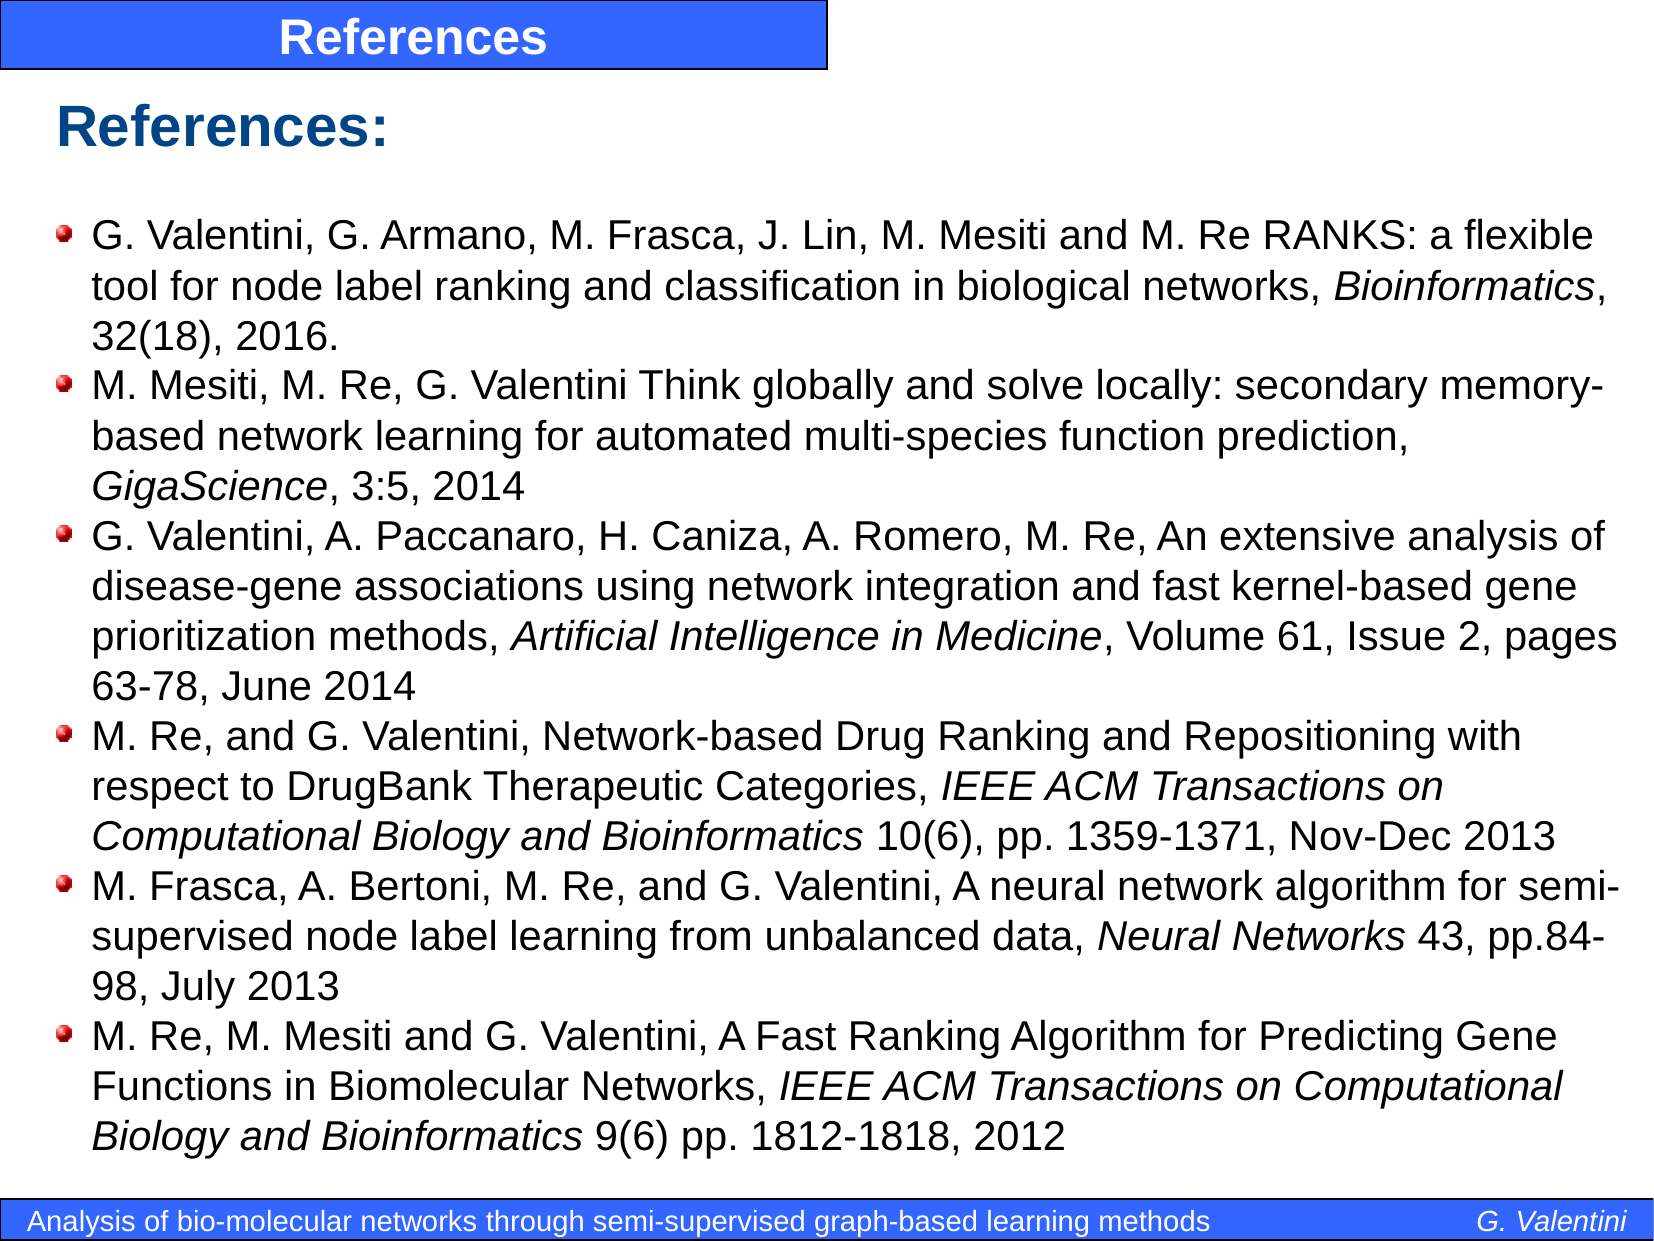

References
References:
G. Valentini, G. Armano, M. Frasca, J. Lin, M. Mesiti and M. Re RANKS: a flexible tool for node label ranking and classification in biological networks, Bioinformatics, 32(18), 2016.
M. Mesiti, M. Re, G. Valentini Think globally and solve locally: secondary memory-based network learning for automated multi-species function prediction, GigaScience, 3:5, 2014
G. Valentini, A. Paccanaro, H. Caniza, A. Romero, M. Re, An extensive analysis of disease-gene associations using network integration and fast kernel-based gene prioritization methods, Artificial Intelligence in Medicine, Volume 61, Issue 2, pages 63-78, June 2014
M. Re, and G. Valentini, Network-based Drug Ranking and Repositioning with respect to DrugBank Therapeutic Categories, IEEE ACM Transactions on Computational Biology and Bioinformatics 10(6), pp. 1359-1371, Nov-Dec 2013
M. Frasca, A. Bertoni, M. Re, and G. Valentini, A neural network algorithm for semi-supervised node label learning from unbalanced data, Neural Networks 43, pp.84-98, July 2013
M. Re, M. Mesiti and G. Valentini, A Fast Ranking Algorithm for Predicting Gene Functions in Biomolecular Networks, IEEE ACM Transactions on Computational Biology and Bioinformatics 9(6) pp. 1812-1818, 2012
Analysis of bio-molecular networks through semi-supervised graph-based learning methods G. Valentini